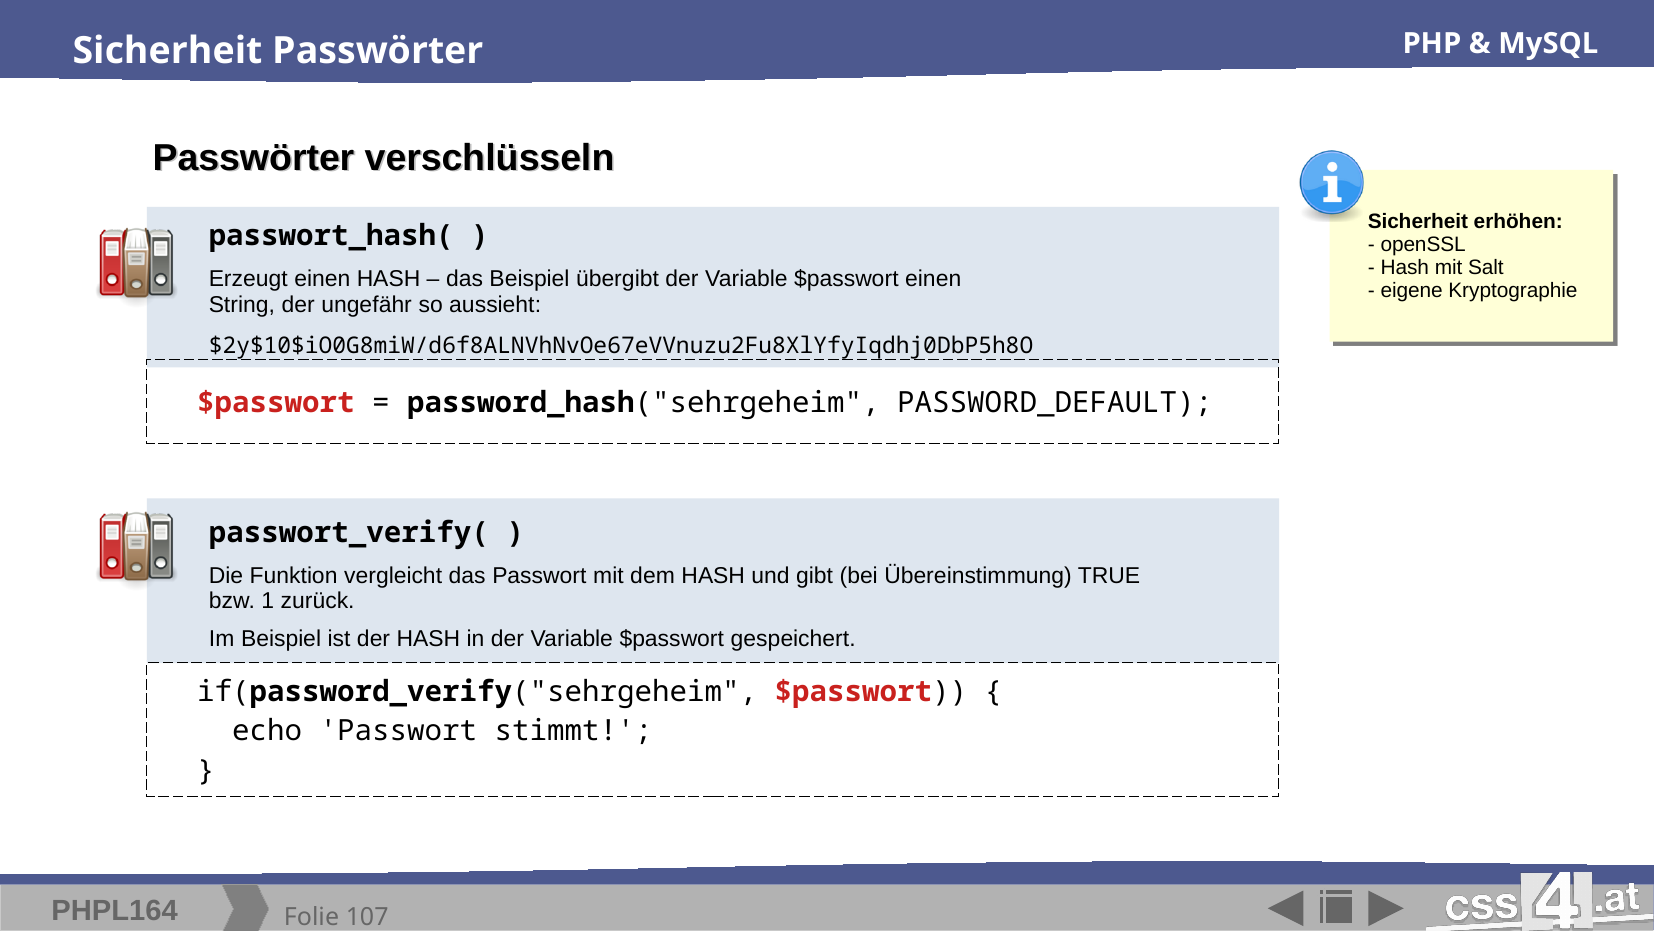

PHP & MySQL
Sicherheit Passwörter
Passwörter verschlüsseln
Sicherheit erhöhen:
- openSSL
- Hash mit Salt
- eigene Kryptographie
passwort_hash( )
Erzeugt einen HASH – das Beispiel übergibt der Variable $passwort einen
String, der ungefähr so aussieht:
$2y$10$iO0G8miW/d6f8ALNVhNvOe67eVVnuzu2Fu8XlYfyIqdhj0DbP5h8O
$passwort = password_hash("sehrgeheim", PASSWORD_DEFAULT);
passwort_verify( )
Die Funktion vergleicht das Passwort mit dem HASH und gibt (bei Übereinstimmung) TRUE
bzw. 1 zurück.
Im Beispiel ist der HASH in der Variable $passwort gespeichert.
if(password_verify("sehrgeheim", $passwort)) {
 echo 'Passwort stimmt!';
}
PHPL164
Folie